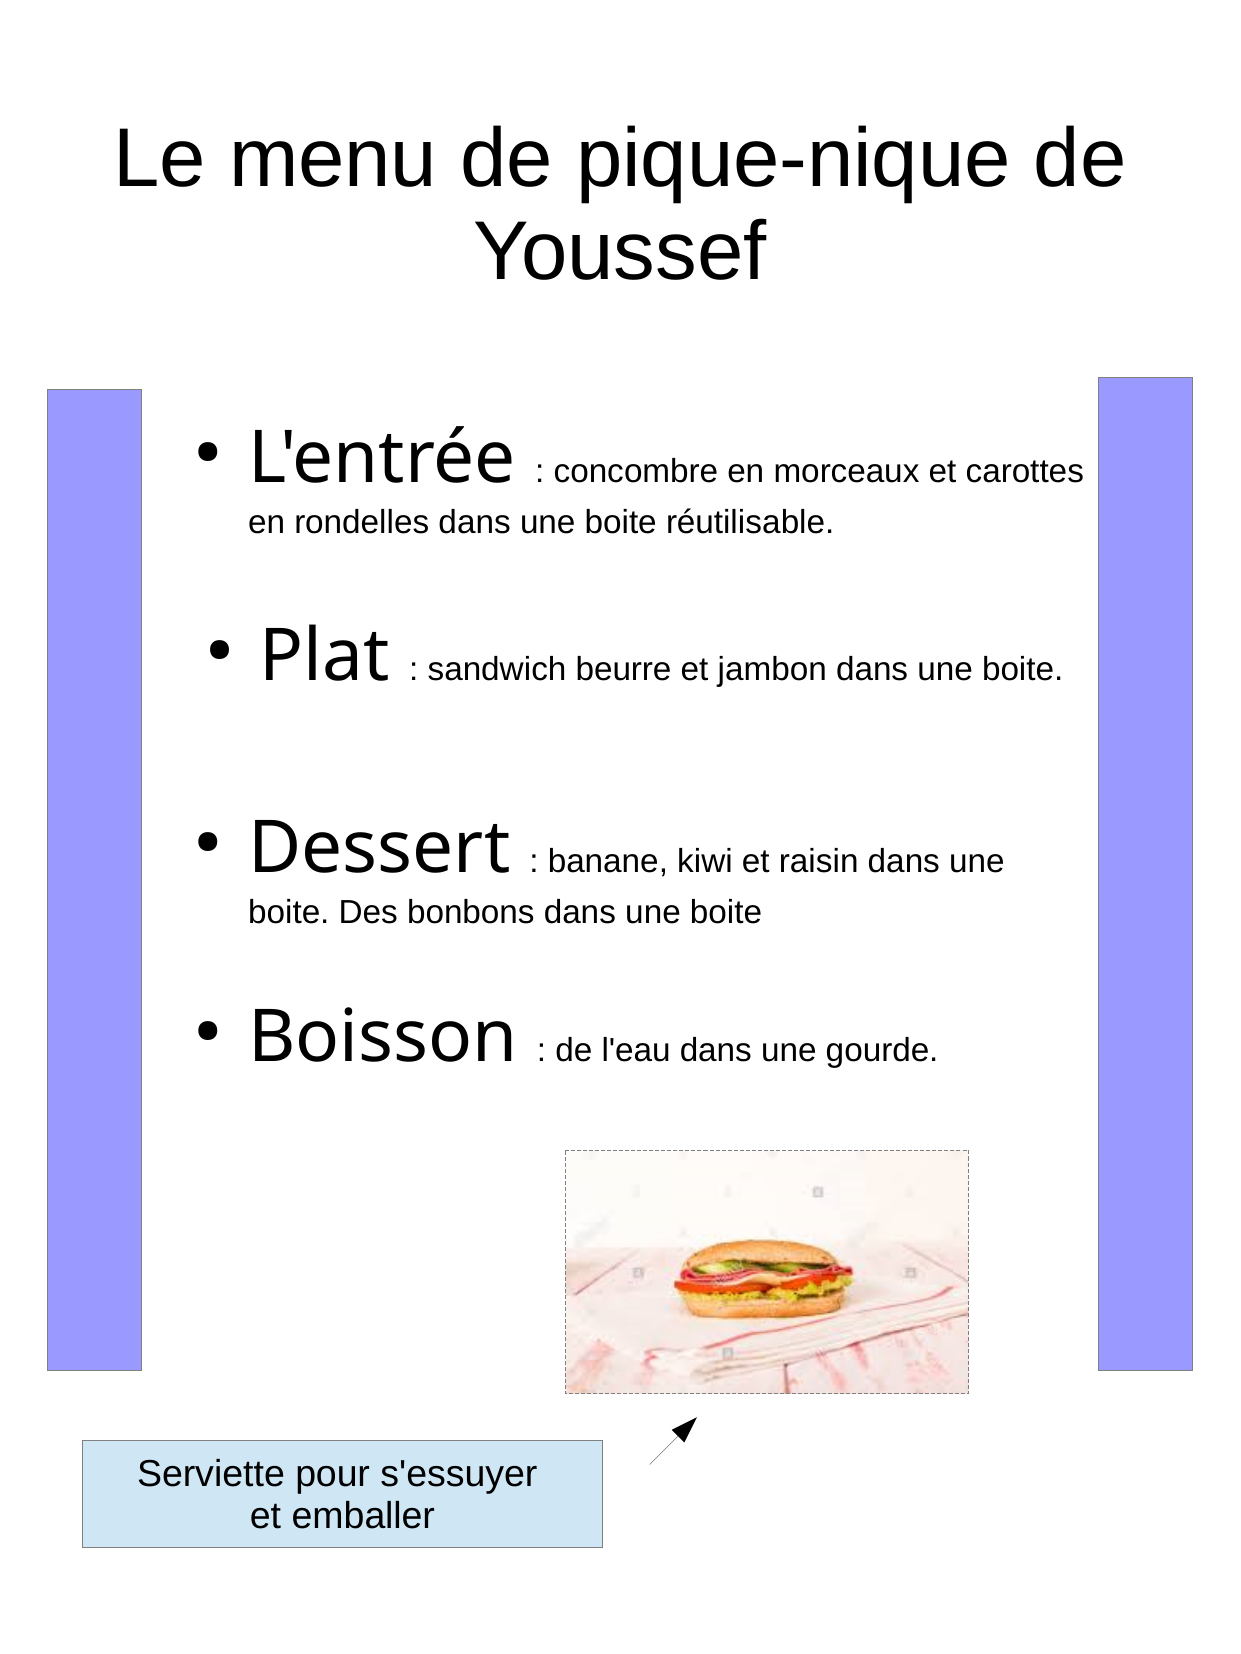

# Le menu de pique-nique de Youssef
L'entrée : concombre en morceaux et carottes en rondelles dans une boite réutilisable.
Plat : sandwich beurre et jambon dans une boite.
Dessert : banane, kiwi et raisin dans une boite. Des bonbons dans une boite
Boisson : de l'eau dans une gourde.
Serviette pour s'essuyer
et emballer